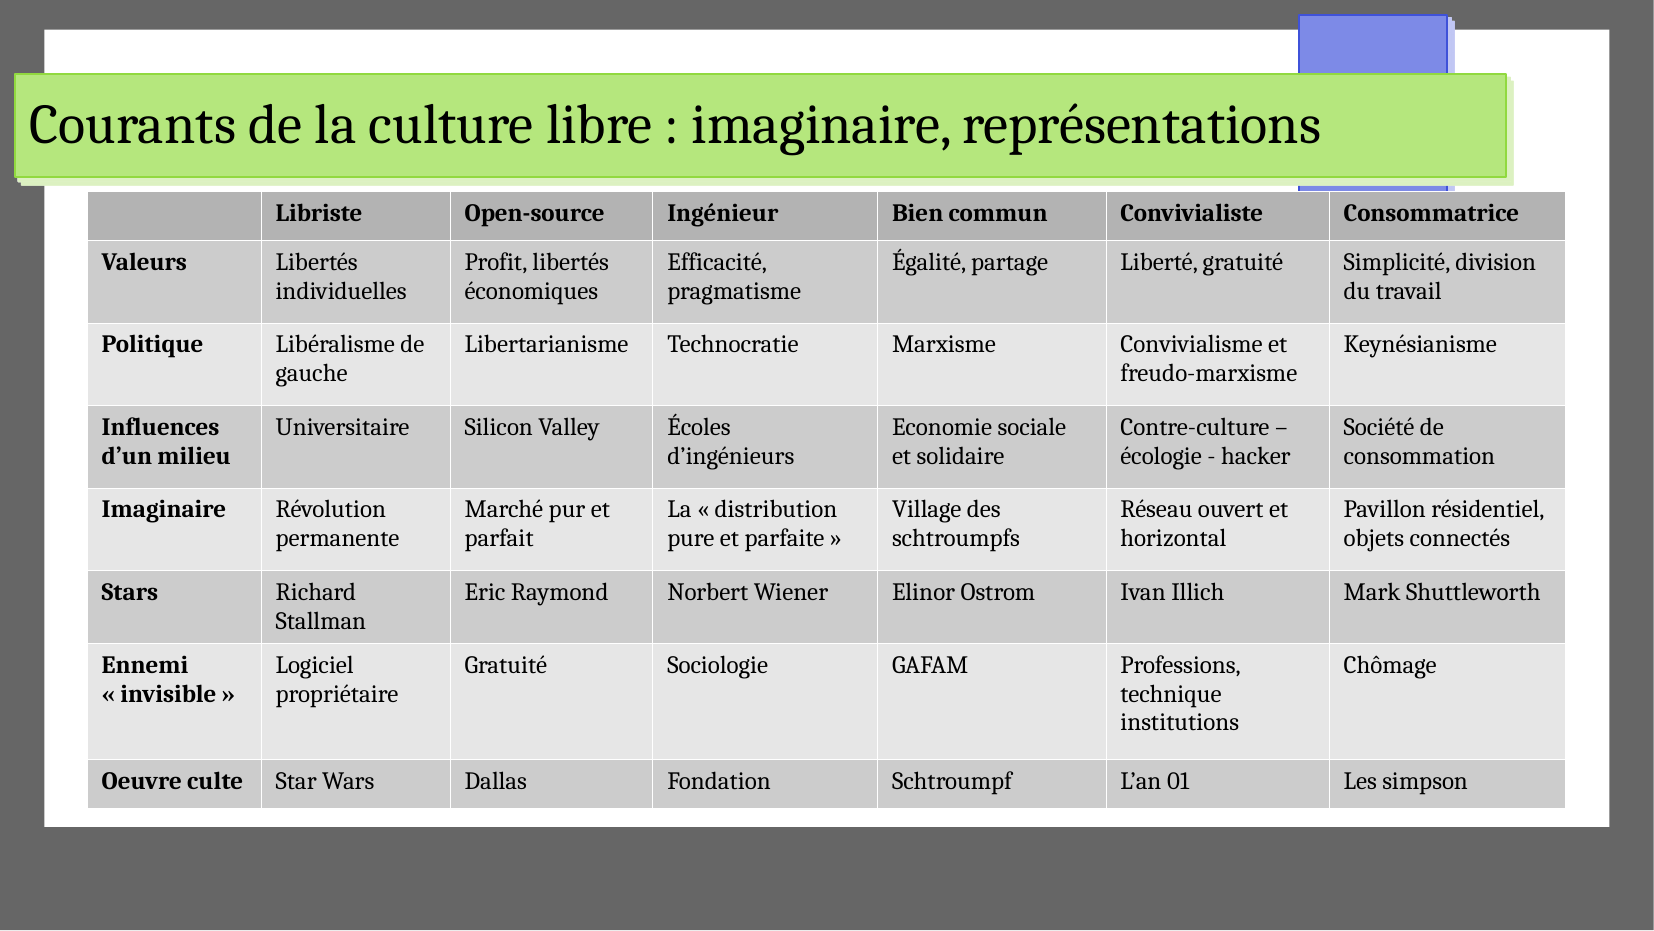

# Courants de la culture libre : imaginaire, représentations
| | Libriste | Open-source | Ingénieur | Bien commun | Convivialiste | Consommatrice |
| --- | --- | --- | --- | --- | --- | --- |
| Valeurs | Libertés individuelles | Profit, libertés économiques | Efficacité, pragmatisme | Égalité, partage | Liberté, gratuité | Simplicité, division du travail |
| Politique | Libéralisme de gauche | Libertarianisme | Technocratie | Marxisme | Convivialisme et freudo-marxisme | Keynésianisme |
| Influences d’un milieu | Universitaire | Silicon Valley | Écoles d’ingénieurs | Economie sociale et solidaire | Contre-culture – écologie - hacker | Société de consommation |
| Imaginaire | Révolution permanente | Marché pur et parfait | La « distribution pure et parfaite » | Village des schtroumpfs | Réseau ouvert et horizontal | Pavillon résidentiel, objets connectés |
| Stars | Richard Stallman | Eric Raymond | Norbert Wiener | Elinor Ostrom | Ivan Illich | Mark Shuttleworth |
| Ennemi « invisible » | Logiciel propriétaire | Gratuité | Sociologie | GAFAM | Professions, technique institutions | Chômage |
| Oeuvre culte | Star Wars | Dallas | Fondation | Schtroumpf | L’an 01 | Les simpson |